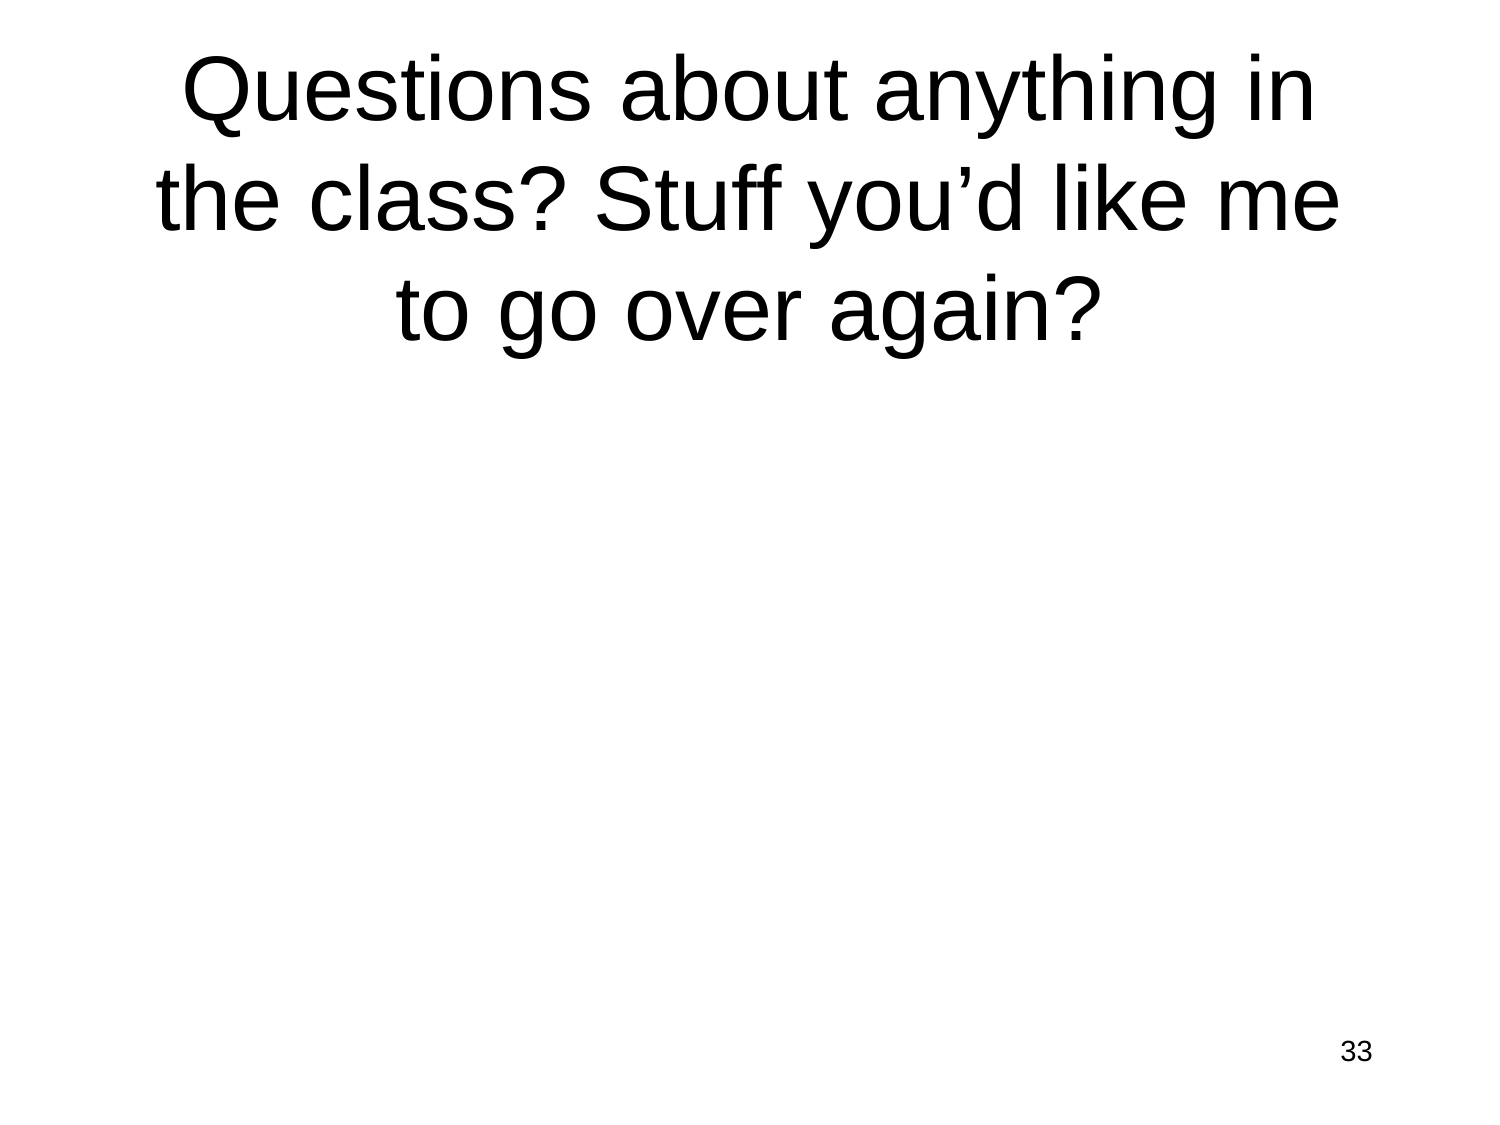

# Questions about anything in the class? Stuff you’d like me to go over again?